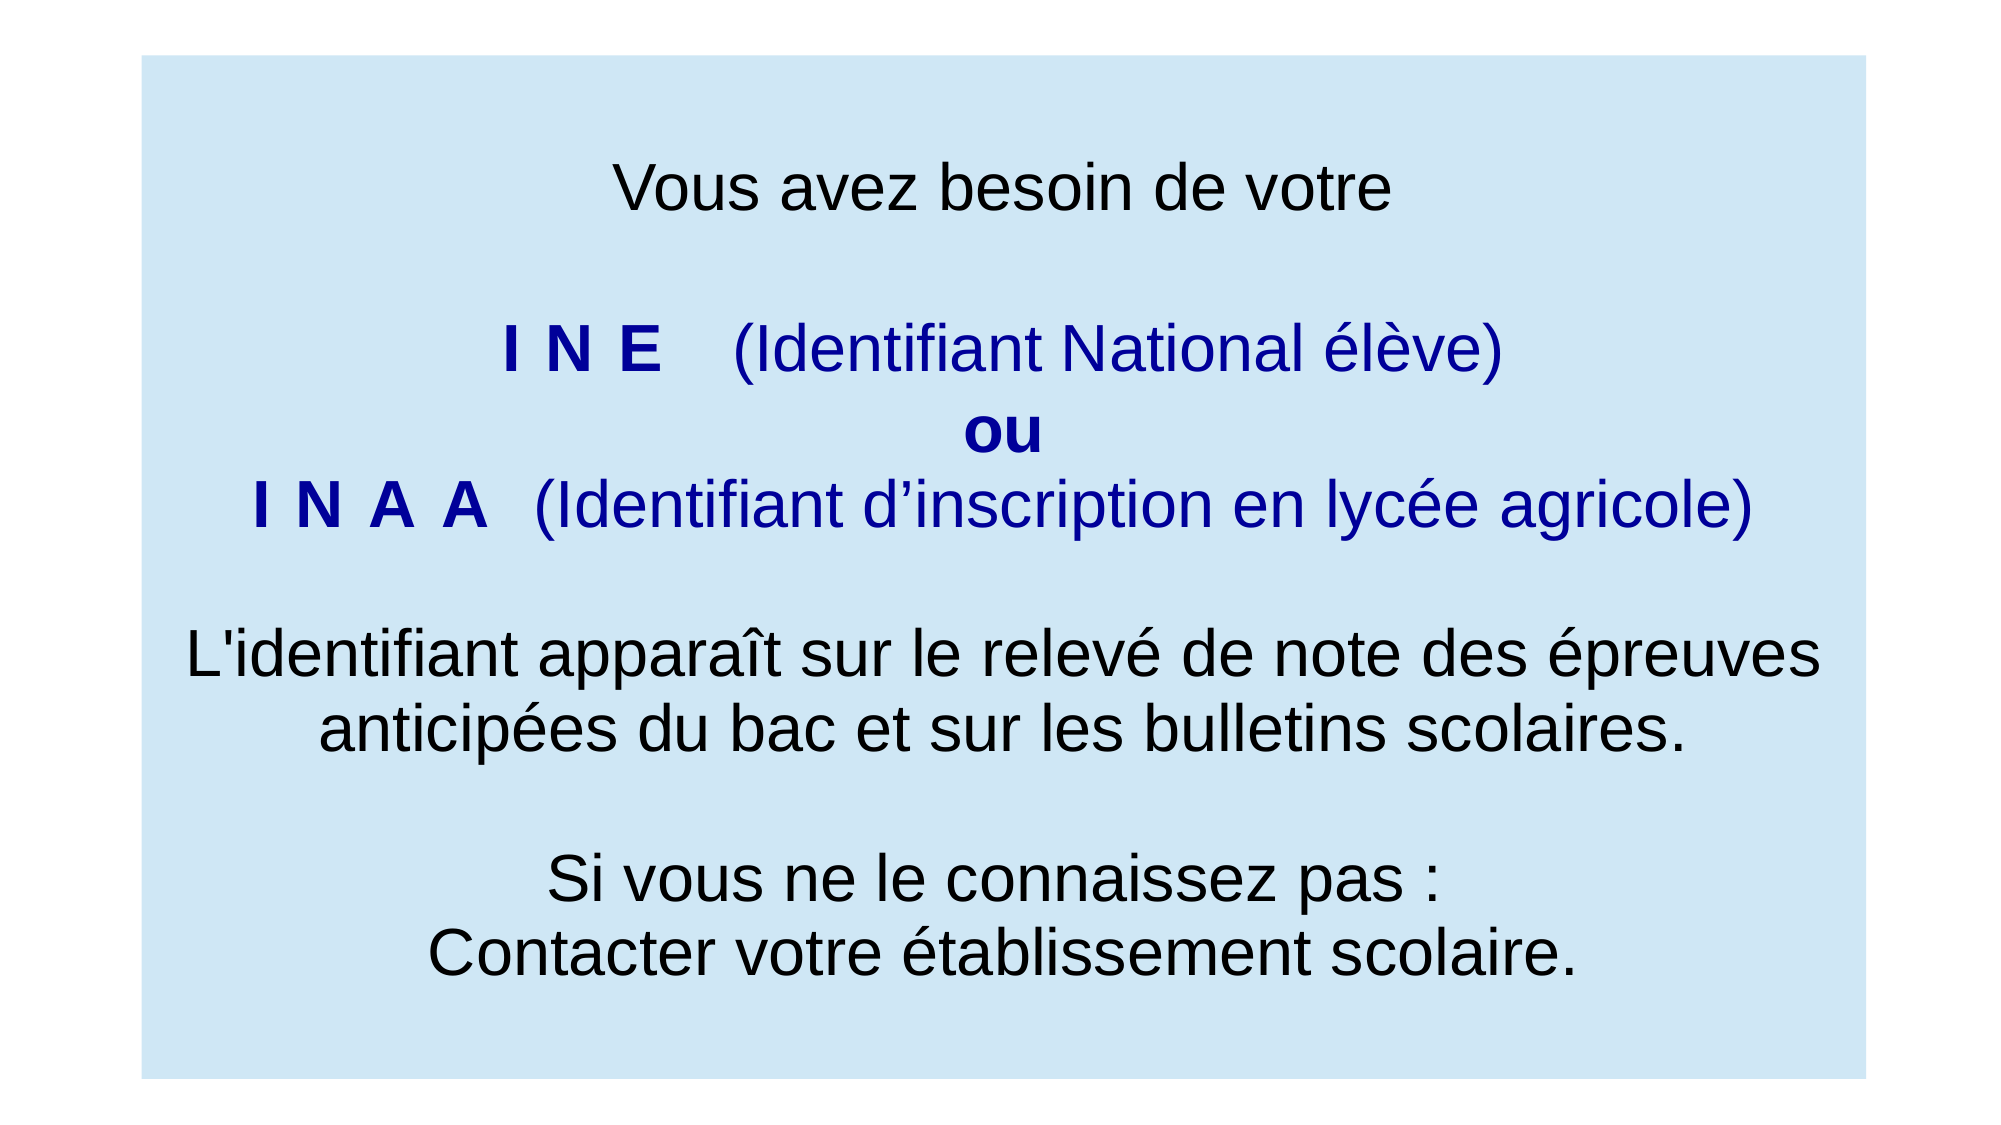

# Vous avez besoin de votre
INE (Identifiant National élève)
ou
INAA (Identifiant d’inscription en lycée agricole)
L'identifiant apparaît sur le relevé de note des épreuves anticipées du bac et sur les bulletins scolaires.
Si vous ne le connaissez pas :
Contacter votre établissement scolaire.